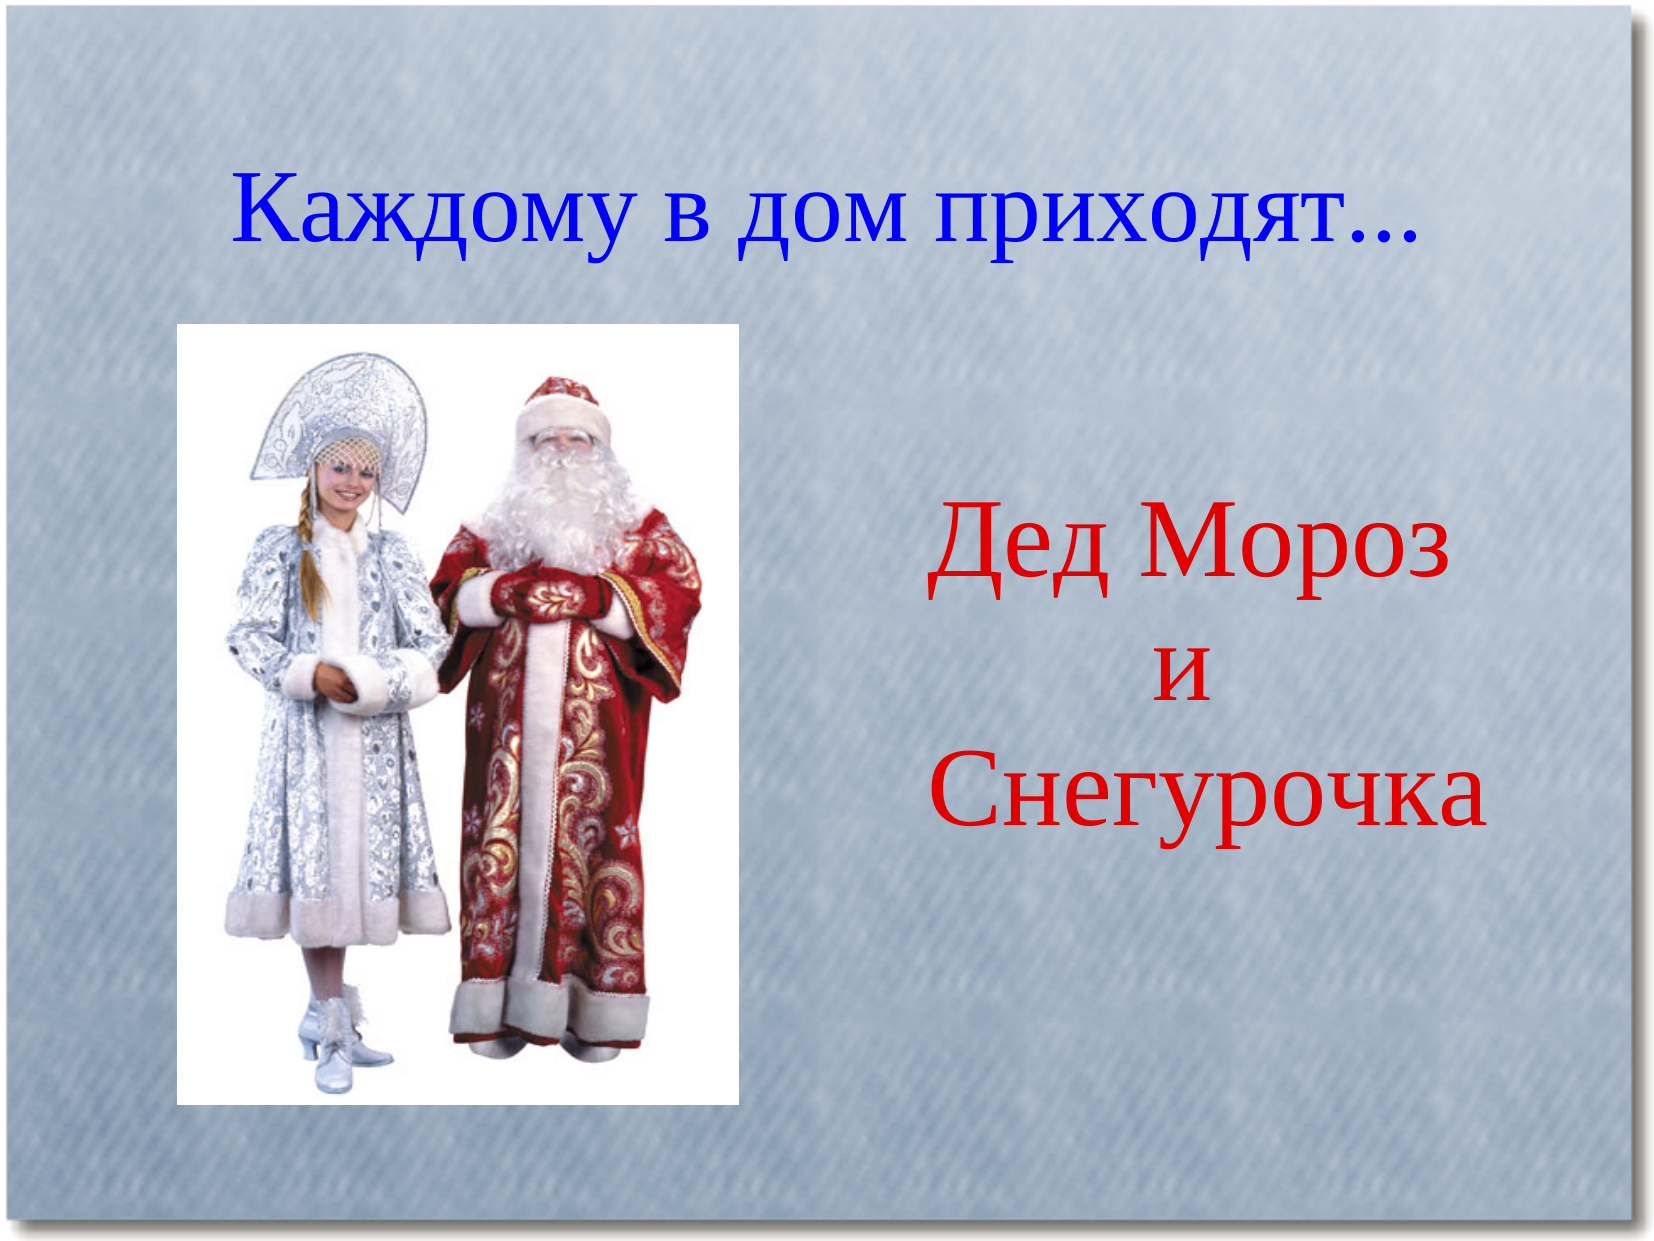

# Каждому в дом приходят...
Дед Мороз и Снегурочка